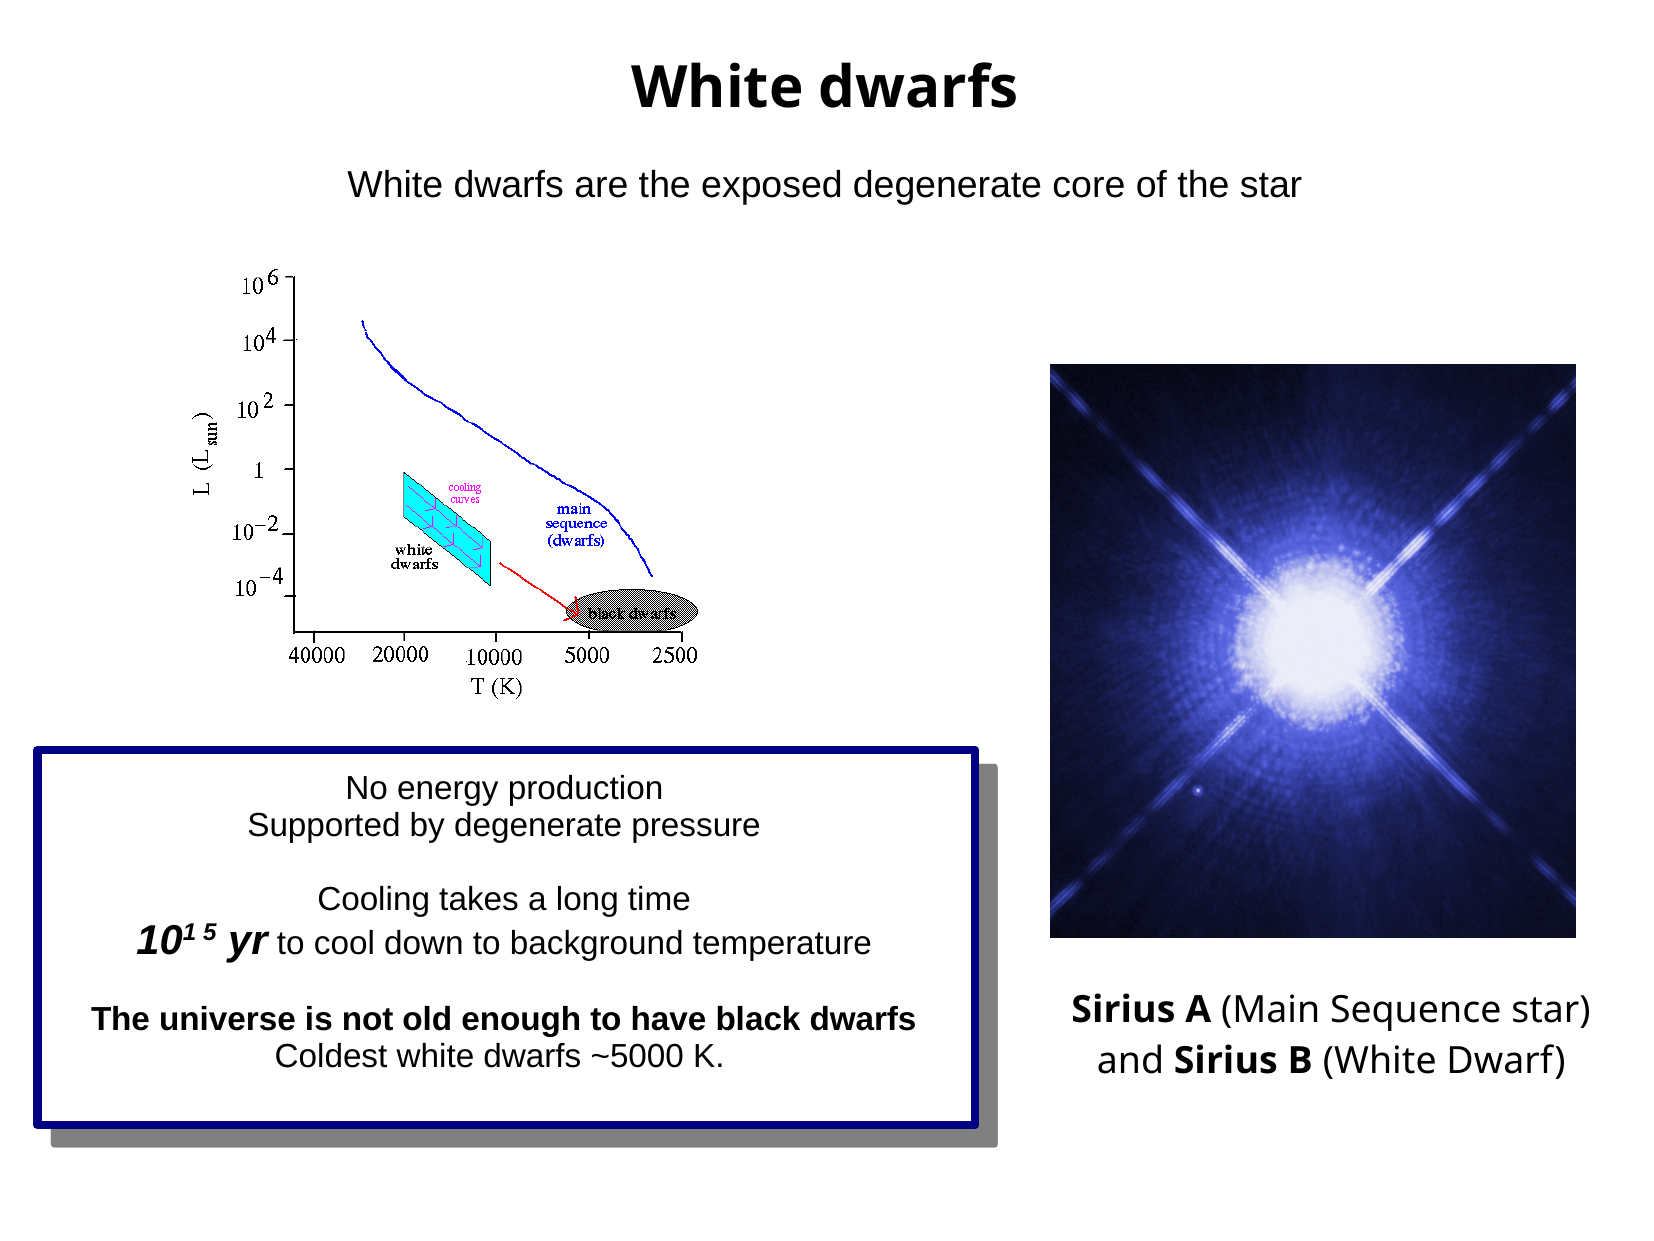

White dwarfs
White dwarfs are the exposed degenerate core of the star
No energy production
Supported by degenerate pressure
Cooling takes a long time
101 5 yr to cool down to background temperature
The universe is not old enough to have black dwarfs
Coldest white dwarfs ~5000 K.
Sirius A (Main Sequence star)
and Sirius B (White Dwarf)